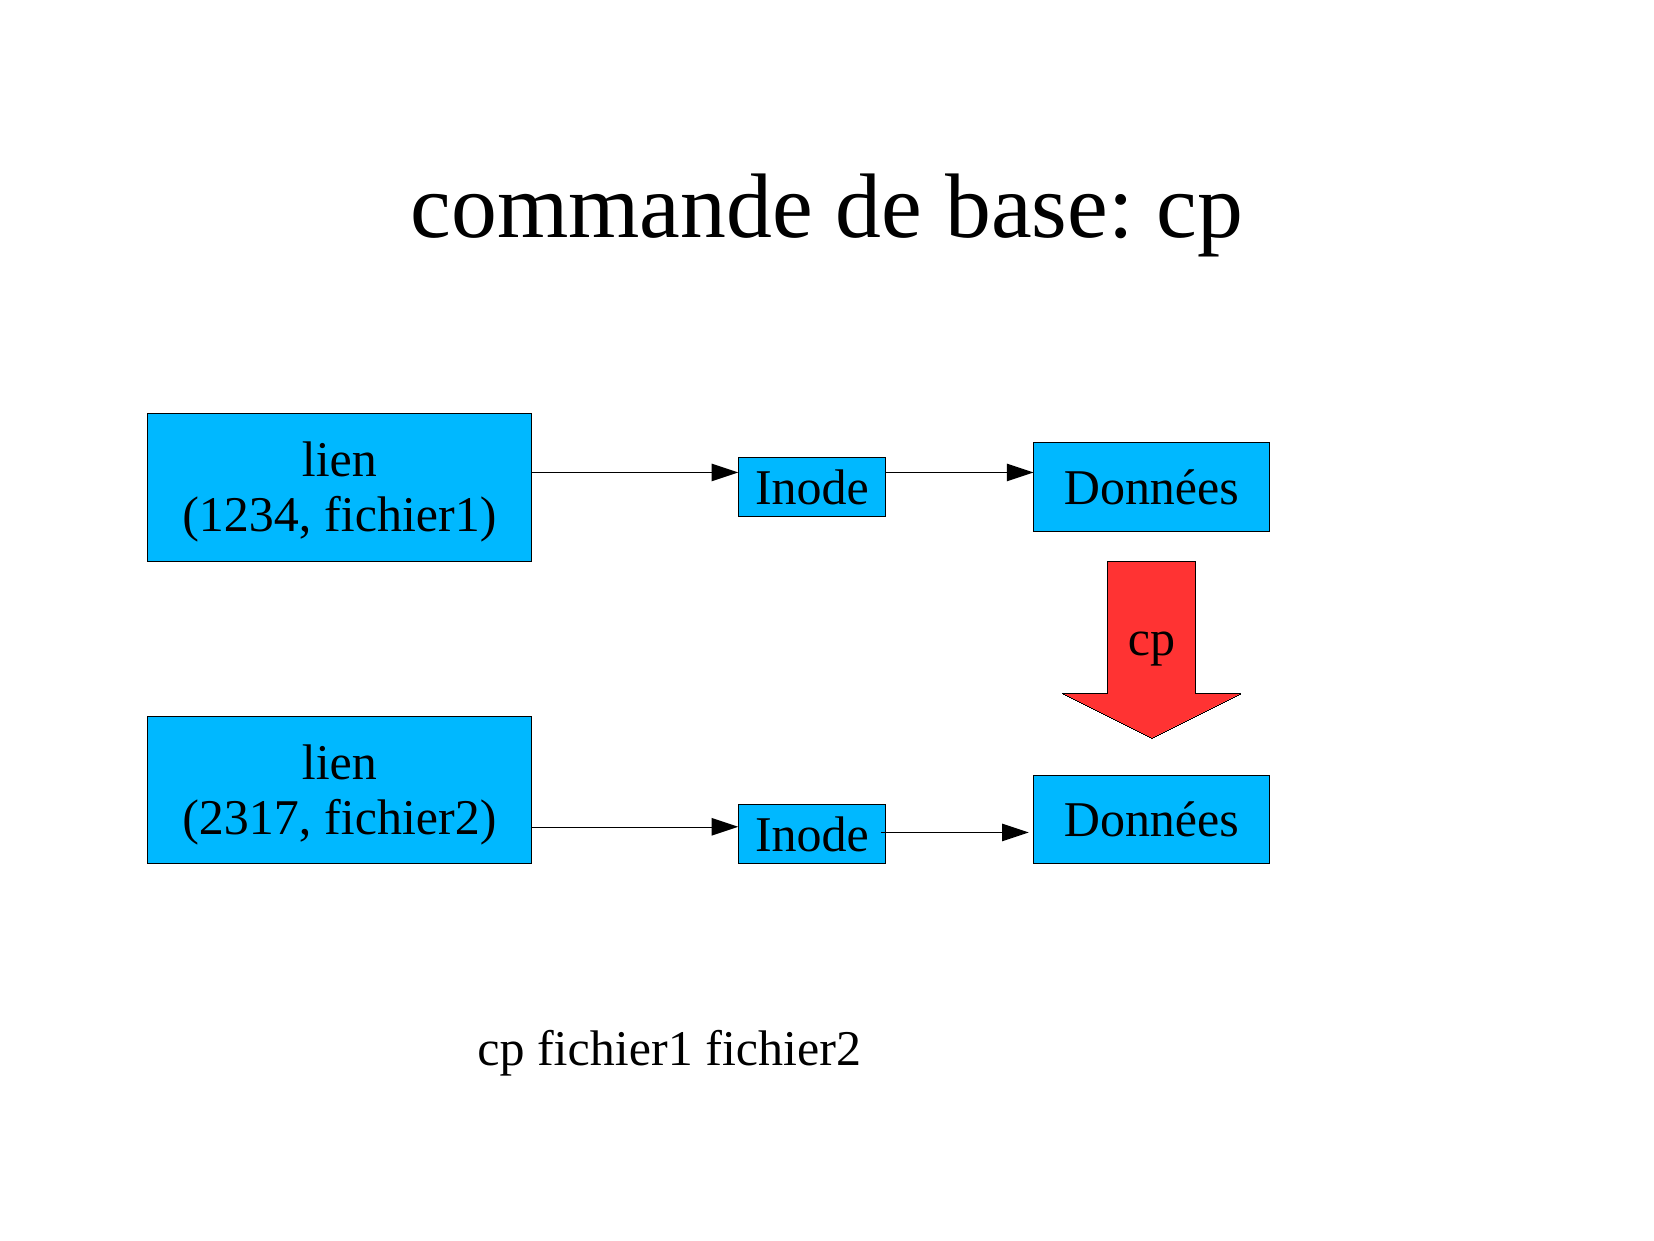

# commande de base: cp
lien
(1234, fichier1)
Données
Inode
cp
lien
(2317, fichier2)
Données
Inode
cp fichier1 fichier2